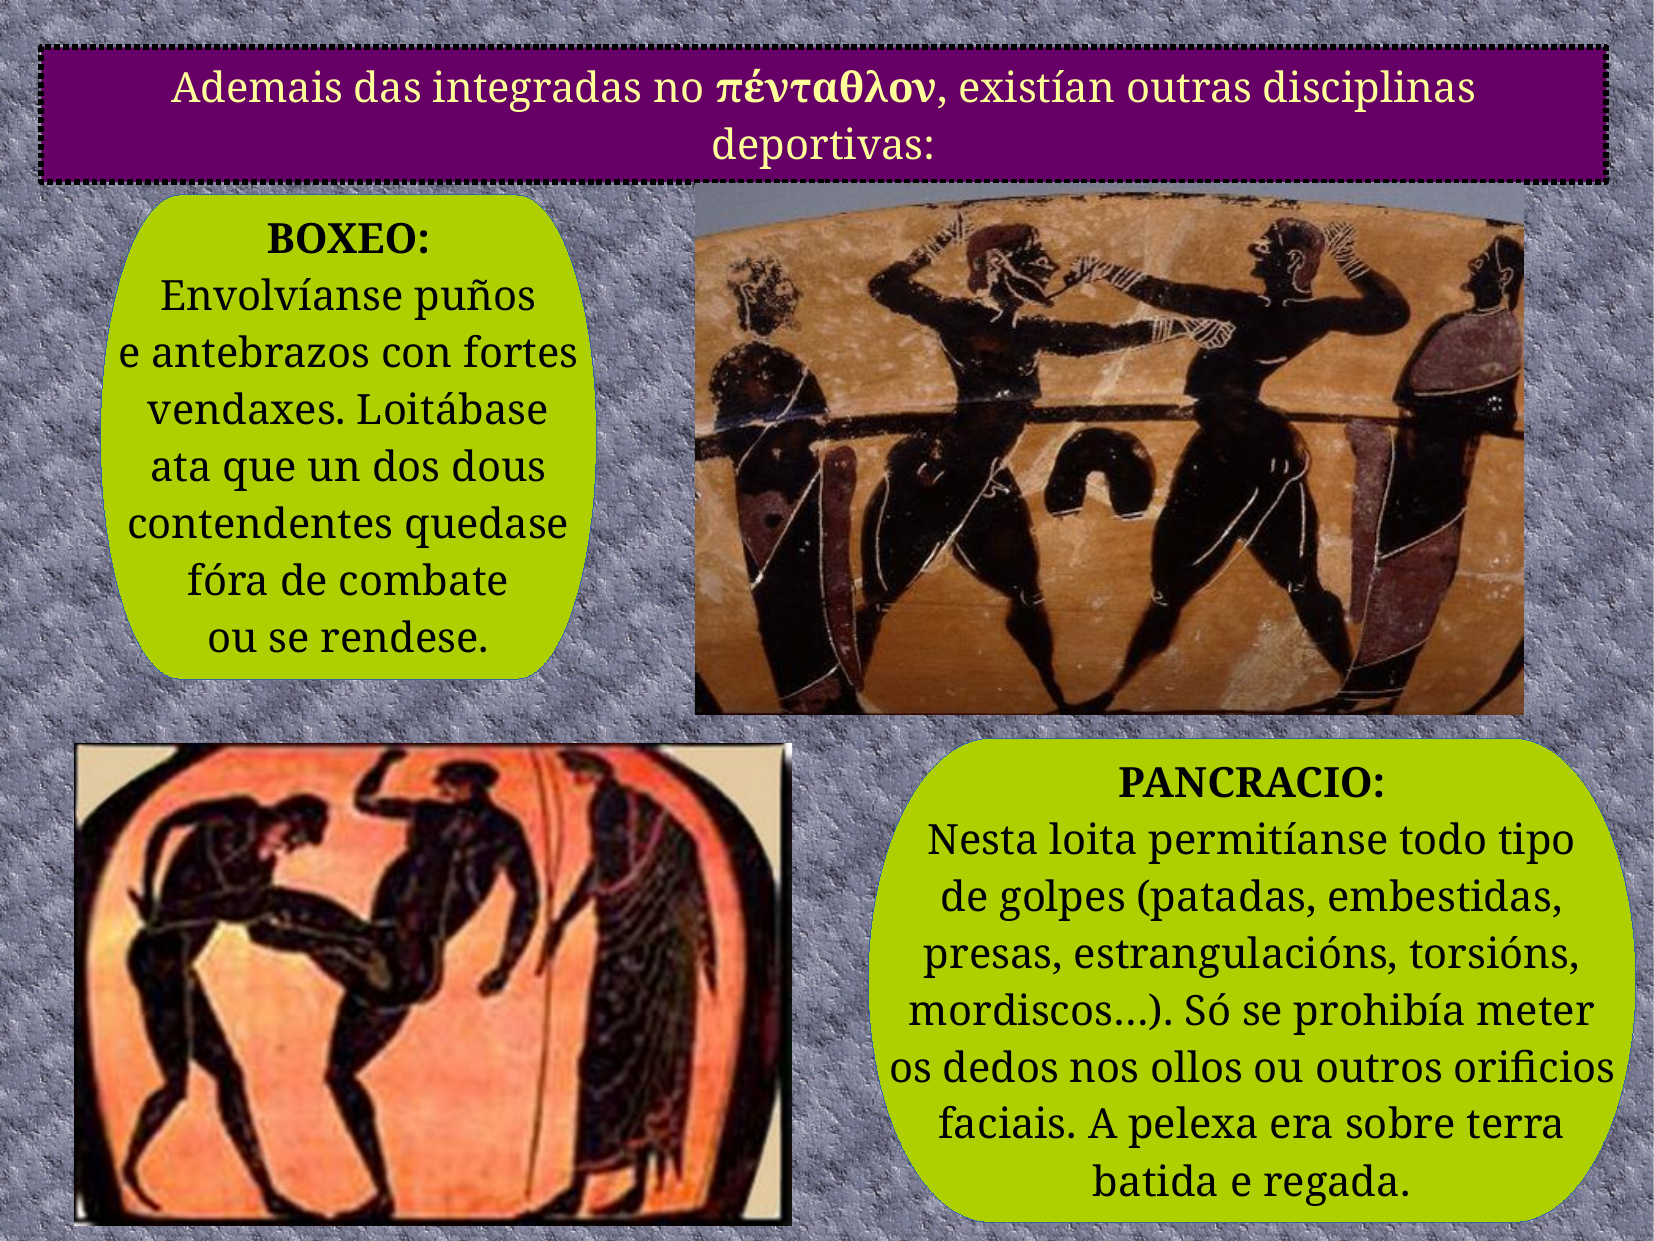

Ademais das integradas no πένταθλον, existían outras disciplinas deportivas:
BOXEO:
Envolvíanse puños
e antebrazos con fortes
vendaxes. Loitábase
ata que un dos dous
contendentes quedase
fóra de combate
ou se rendese.
PANCRACIO:
Nesta loita permitíanse todo tipo
de golpes (patadas, embestidas,
presas, estrangulacións, torsións,
mordiscos…). Só se prohibía meter
os dedos nos ollos ou outros orificios
faciais. A pelexa era sobre terra
batida e regada.